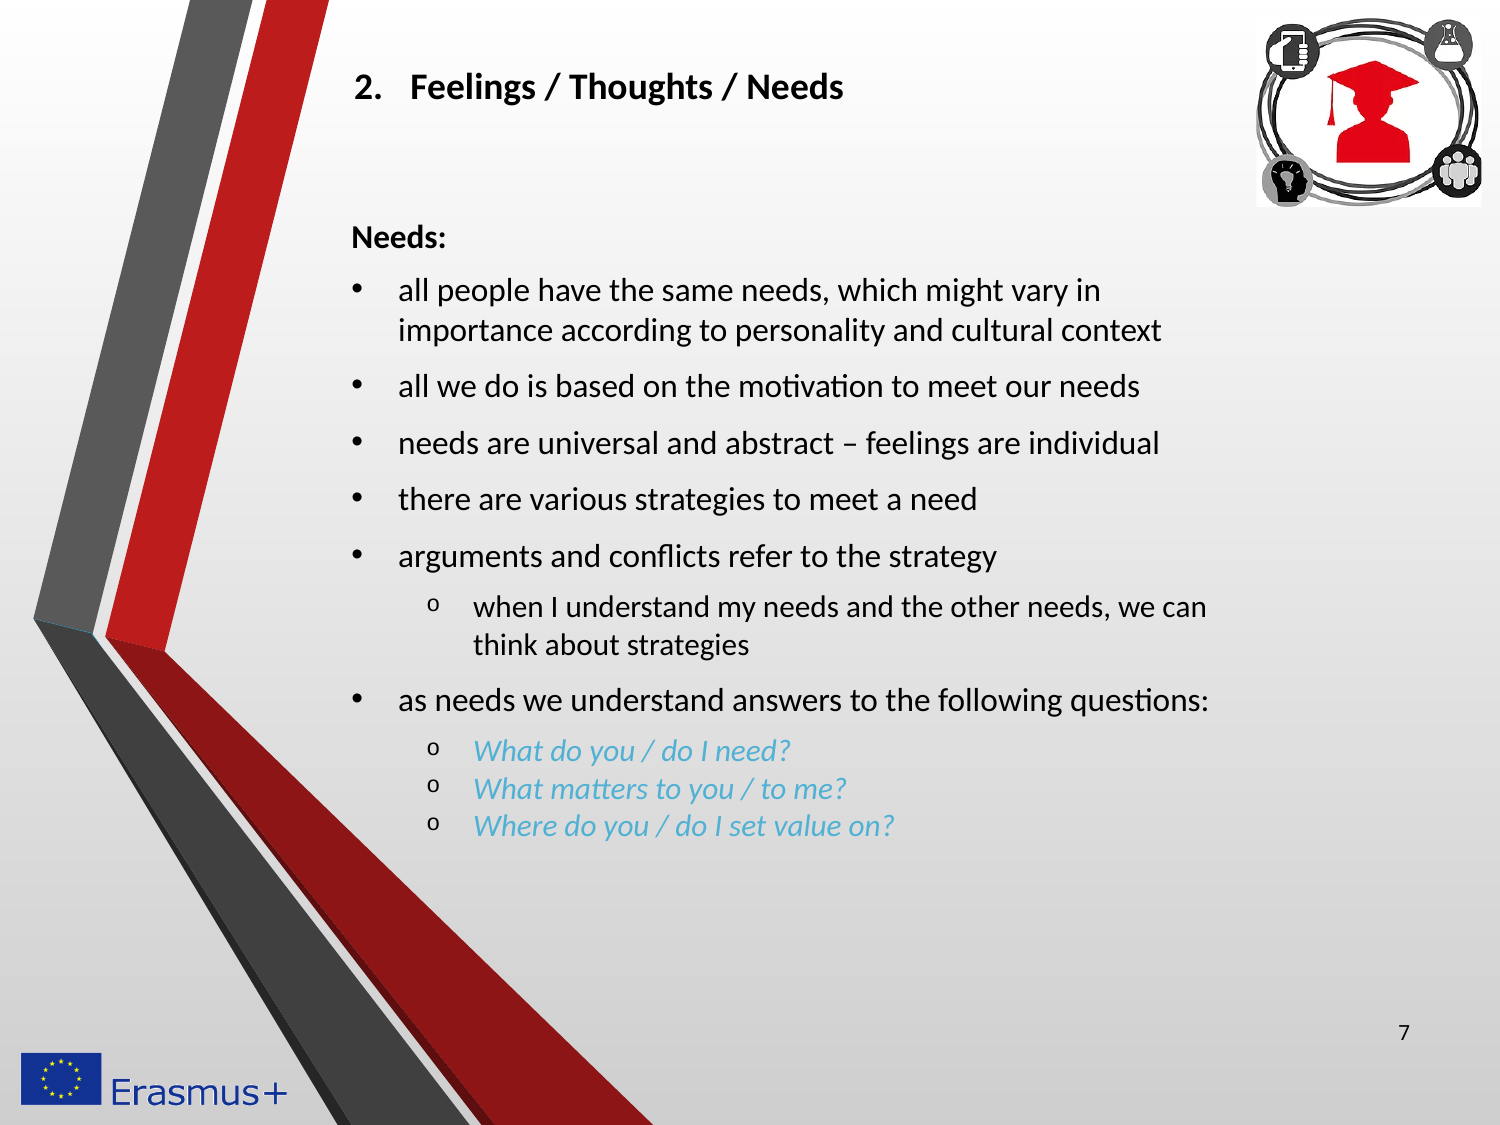

Feelings / Thoughts / Needs
Needs:
all people have the same needs, which might vary in importance according to personality and cultural context
all we do is based on the motivation to meet our needs
needs are universal and abstract – feelings are individual
there are various strategies to meet a need
arguments and conflicts refer to the strategy
when I understand my needs and the other needs, we can think about strategies
as needs we understand answers to the following questions:
What do you / do I need?
What matters to you / to me?
Where do you / do I set value on?